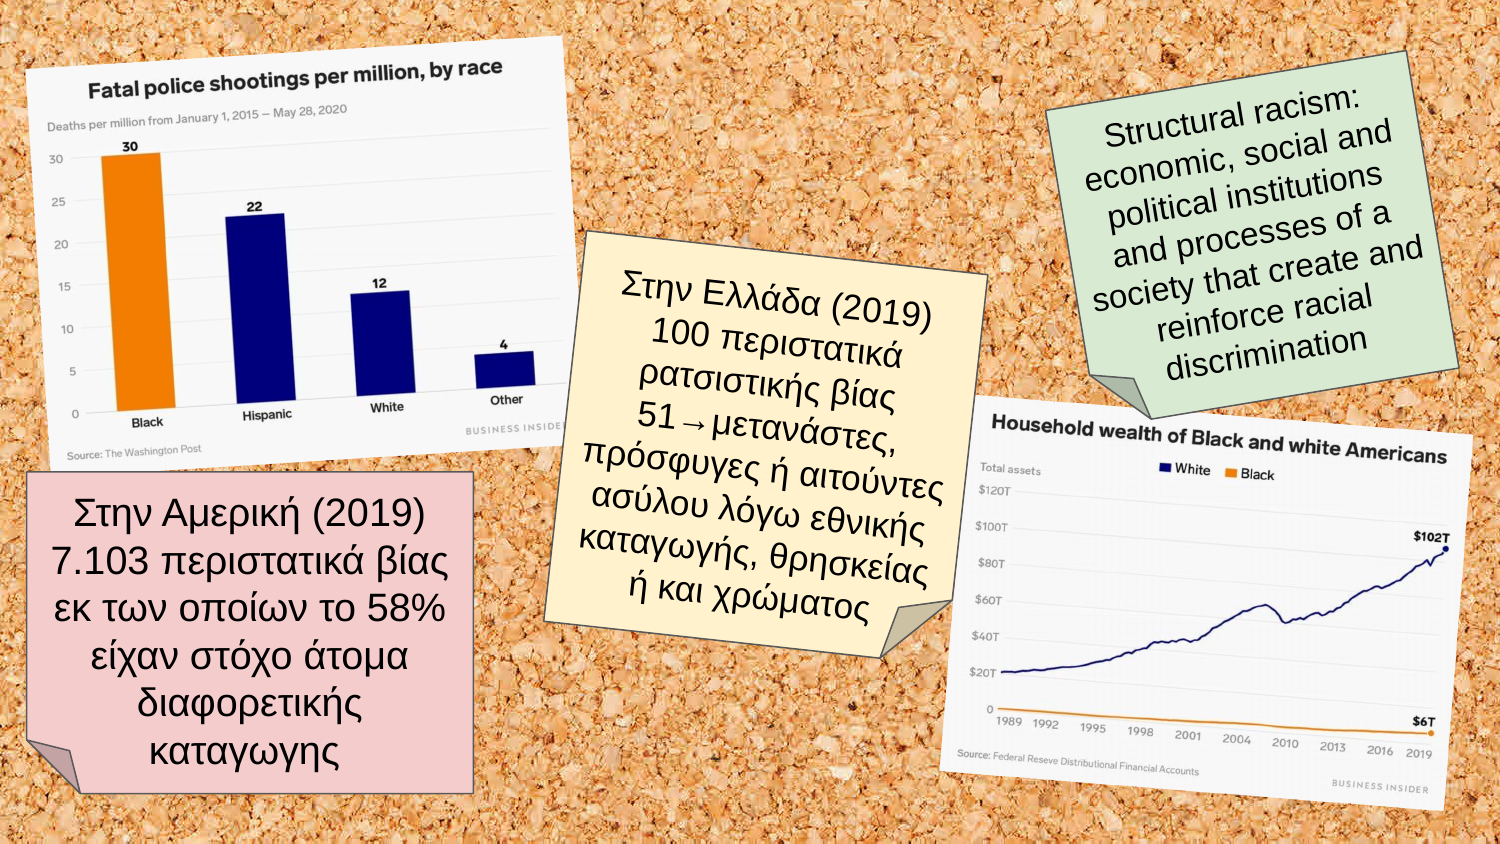

Structural racism: economic, social and political institutions and processes of a society that create and reinforce racial discrimination
Στην Ελλάδα (2019)
100 περιστατικά ρατσιστικής βίας
51→μετανάστες, πρόσφυγες ή αιτούντες ασύλου λόγω εθνικής καταγωγής, θρησκείας ή και χρώματος
Στην Αμερική (2019) 7.103 περιστατικά βίας εκ των οποίων το 58% είχαν στόχο άτομα διαφορετικής καταγωγης